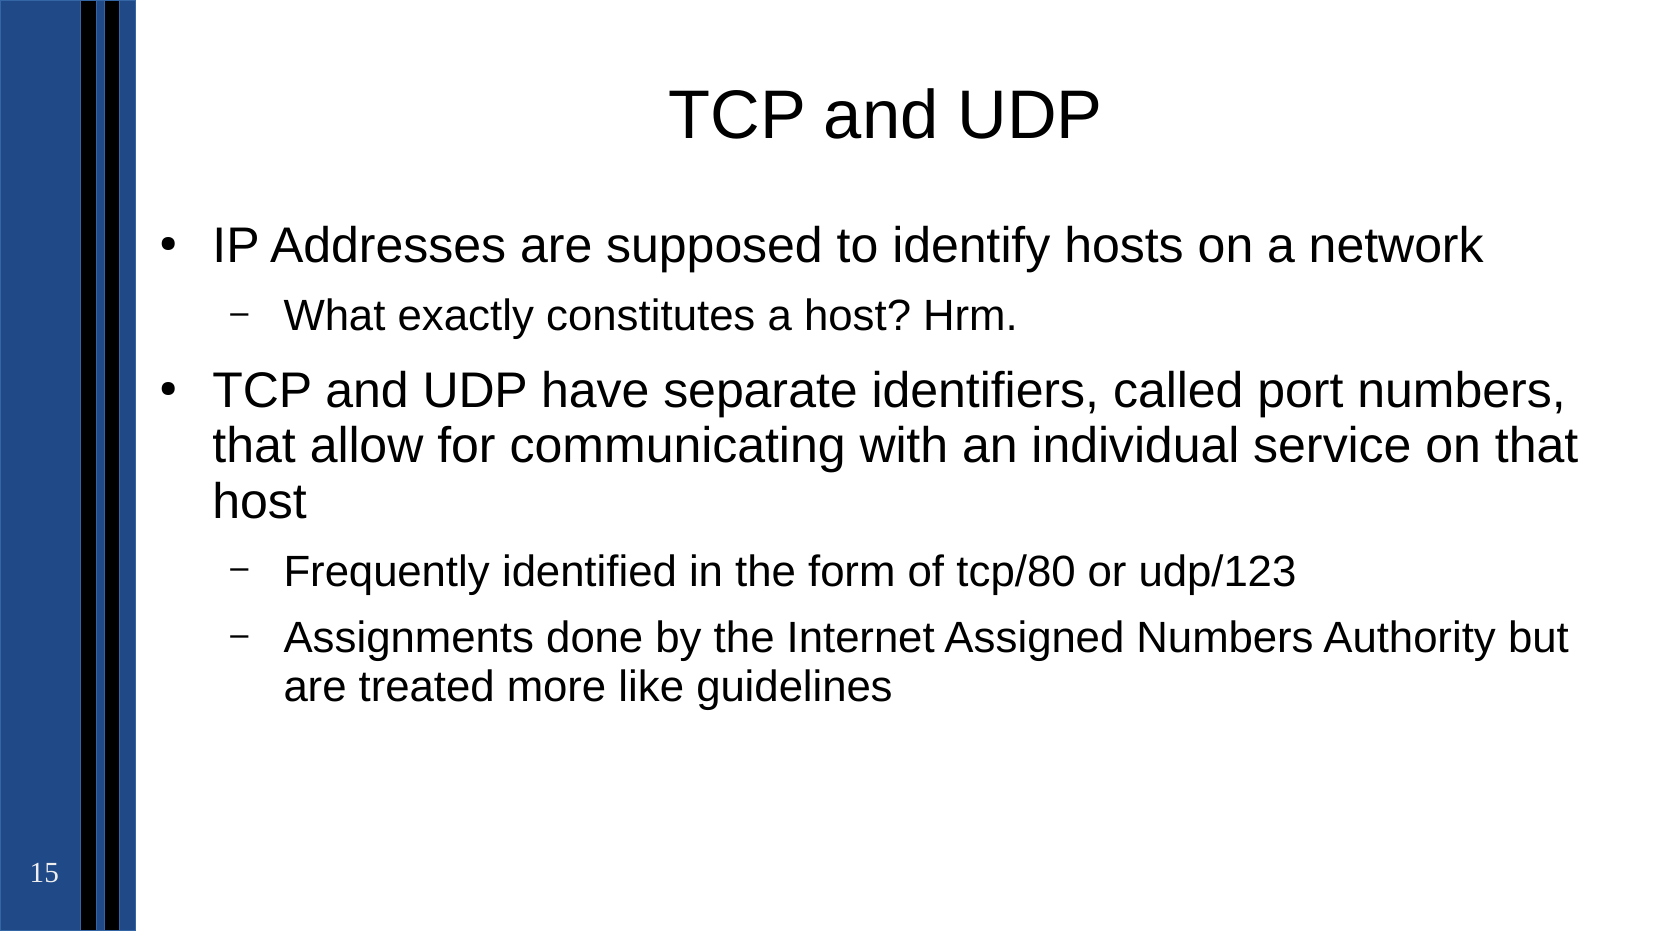

# TCP and UDP
IP Addresses are supposed to identify hosts on a network
What exactly constitutes a host? Hrm.
TCP and UDP have separate identifiers, called port numbers, that allow for communicating with an individual service on that host
Frequently identified in the form of tcp/80 or udp/123
Assignments done by the Internet Assigned Numbers Authority but are treated more like guidelines
15